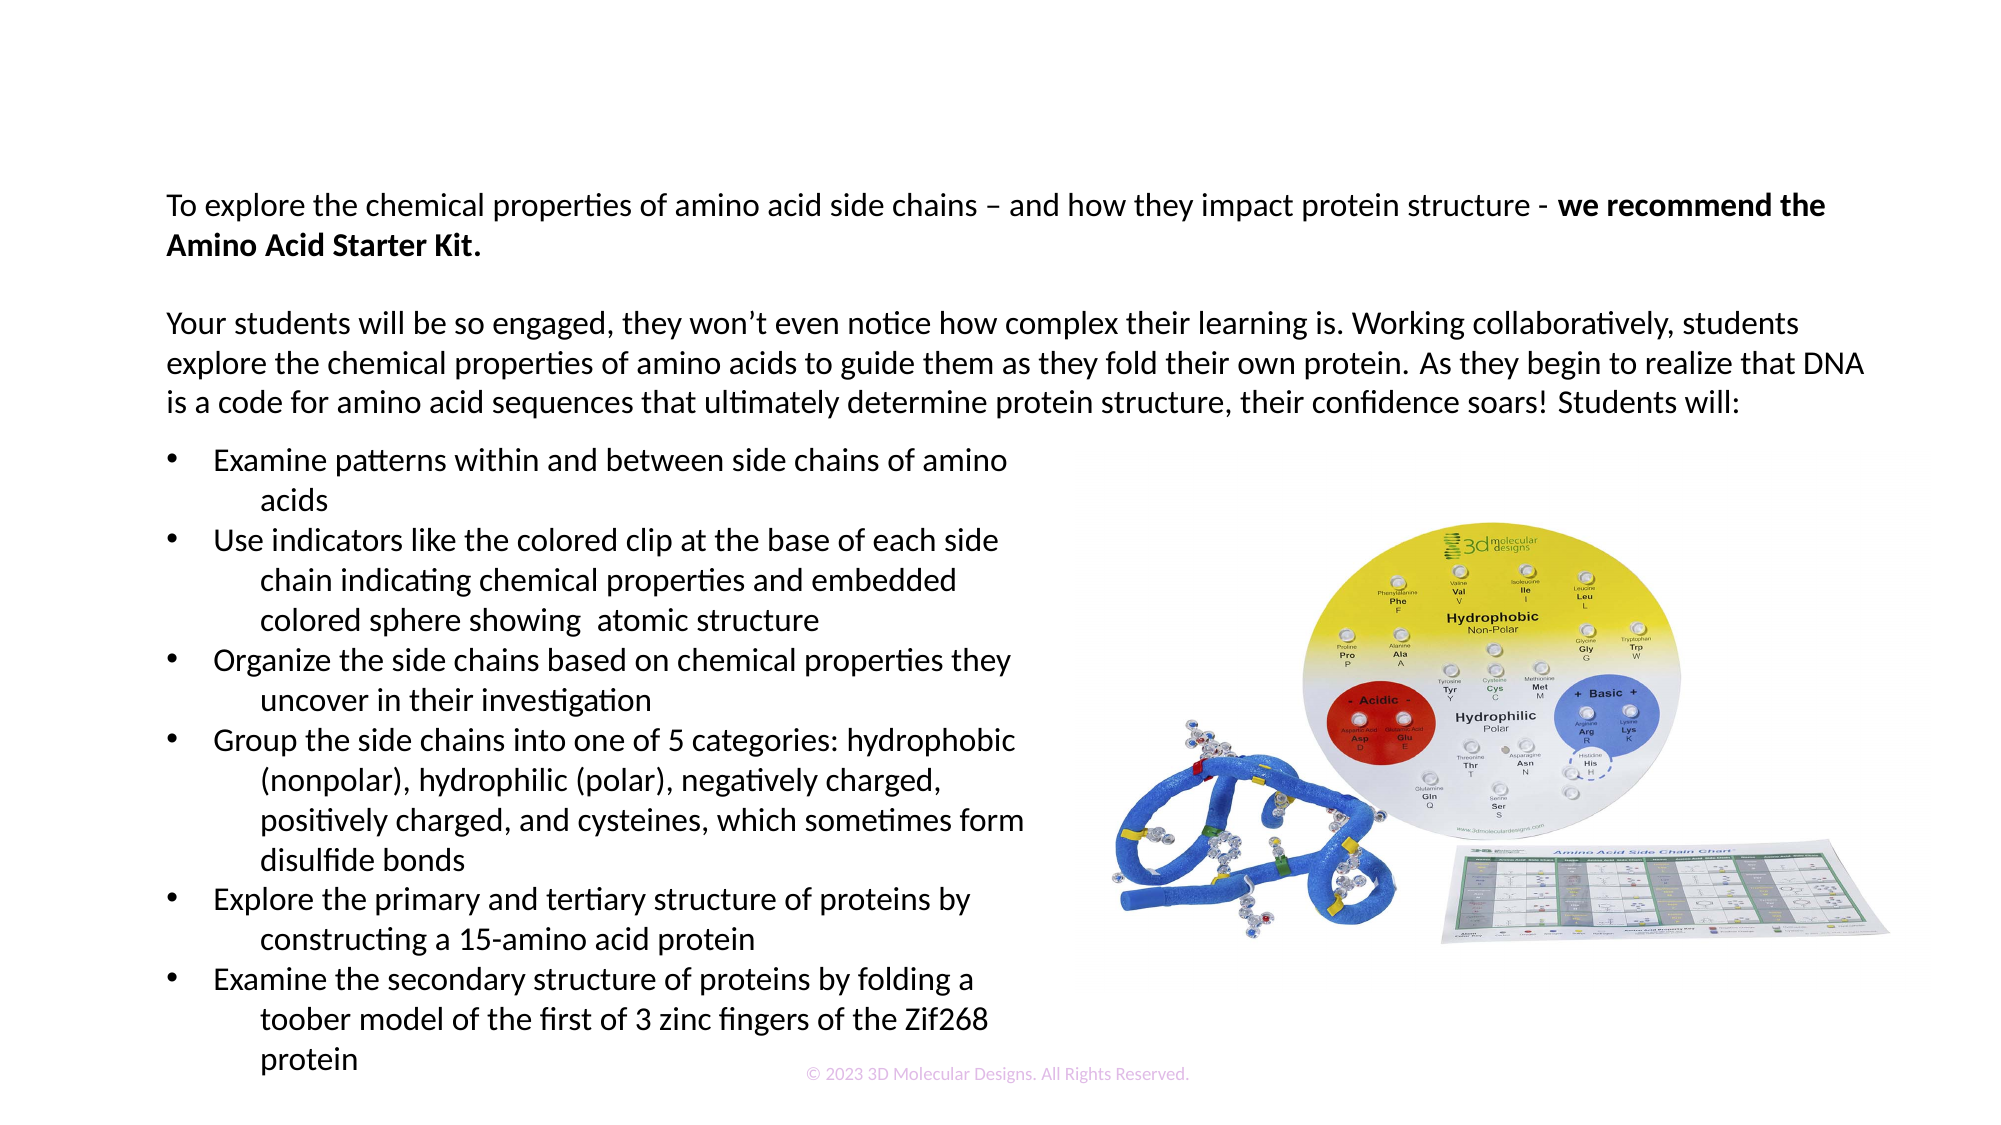

Extension – Amino Acid Starter Kit
To explore the chemical properties of amino acid side chains – and how they impact protein structure - we recommend the Amino Acid Starter Kit.
Your students will be so engaged, they won’t even notice how complex their learning is. Working collaboratively, students explore the chemical properties of amino acids to guide them as they fold their own protein. As they begin to realize that DNA is a code for amino acid sequences that ultimately determine protein structure, their confidence soars! Students will:
Examine patterns within and between side chains of amino acids
Use indicators like the colored clip at the base of each side chain indicating chemical properties and embedded colored sphere showing  atomic structure
Organize the side chains based on chemical properties they uncover in their investigation
Group the side chains into one of 5 categories: hydrophobic (nonpolar), hydrophilic (polar), negatively charged, positively charged, and cysteines, which sometimes form disulfide bonds
Explore the primary and tertiary structure of proteins by constructing a 15-amino acid protein
Examine the secondary structure of proteins by folding a toober model of the first of 3 zinc fingers of the Zif268 protein
© 2023 3D Molecular Designs. All Rights Reserved.